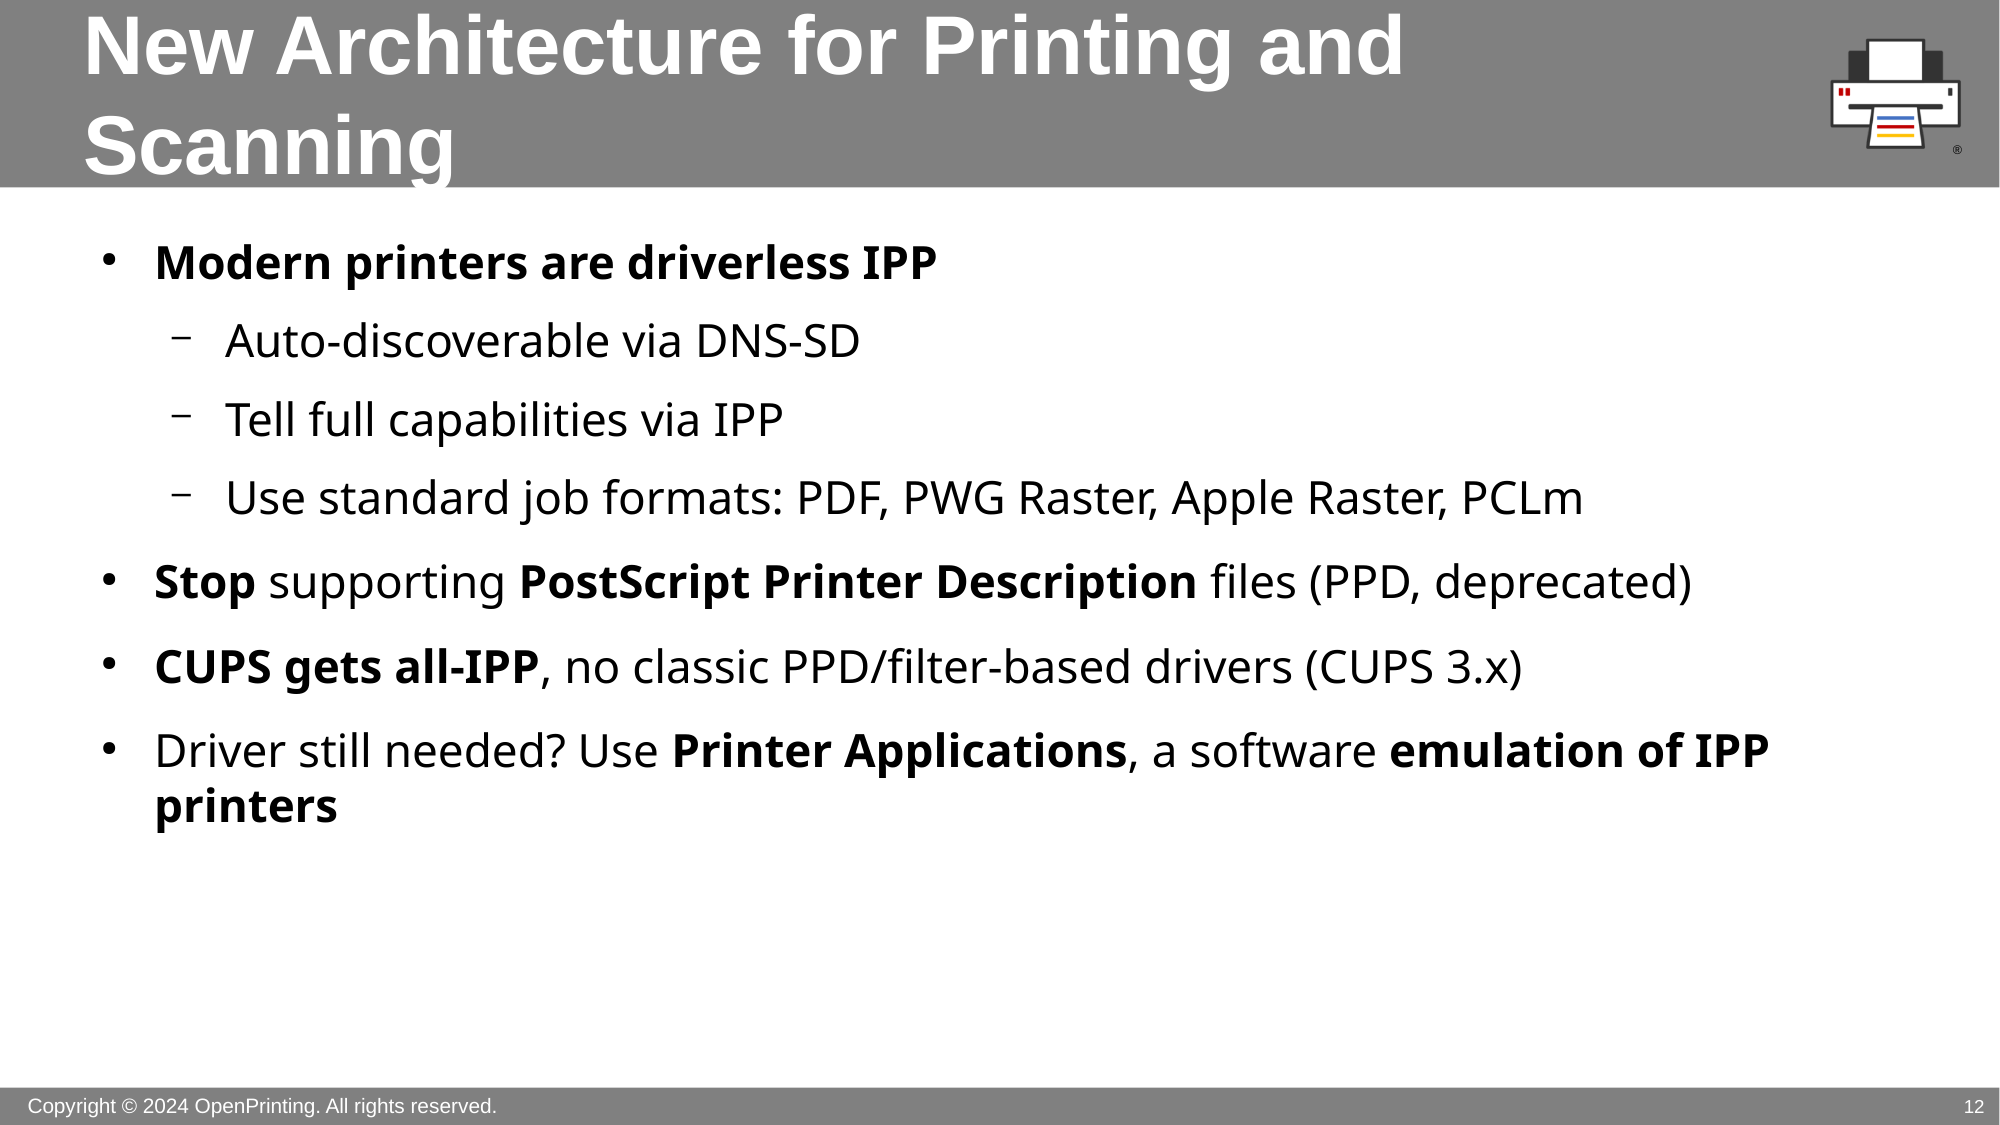

New Architecture for Printing and Scanning
# Modern printers are driverless IPP
Auto-discoverable via DNS-SD
Tell full capabilities via IPP
Use standard job formats: PDF, PWG Raster, Apple Raster, PCLm
Stop supporting PostScript Printer Description files (PPD, deprecated)
CUPS gets all-IPP, no classic PPD/filter-based drivers (CUPS 3.x)
Driver still needed? Use Printer Applications, a software emulation of IPP printers